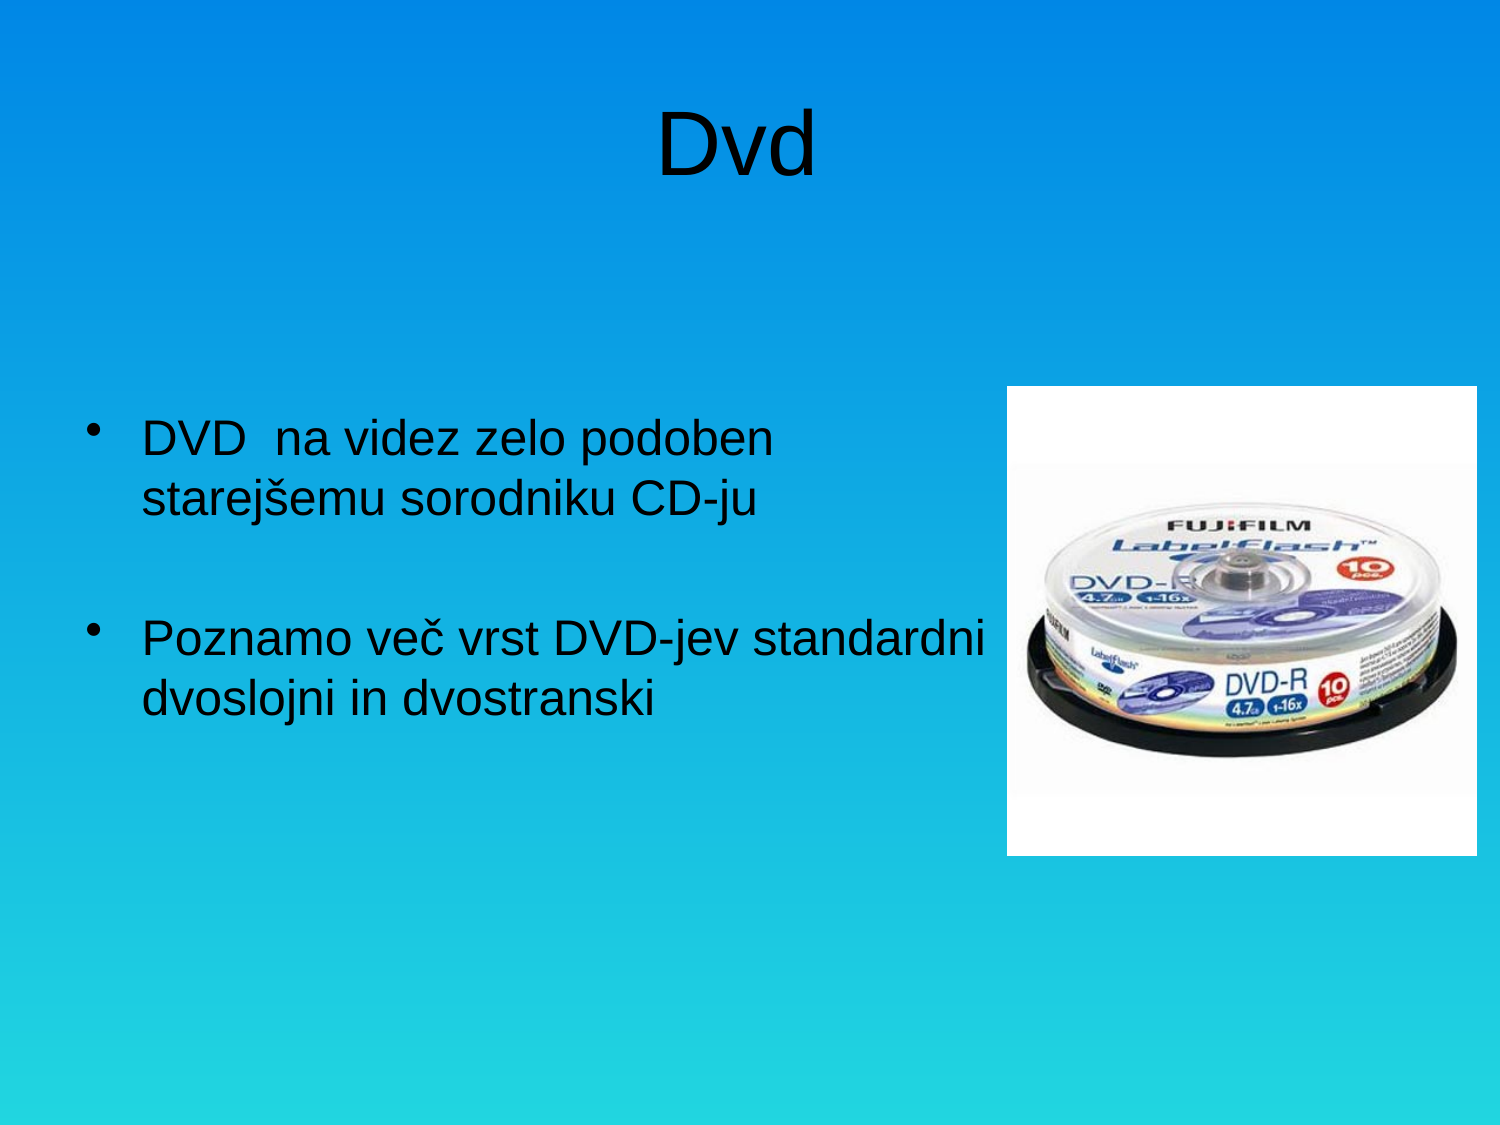

# Dvd
DVD na videz zelo podoben starejšemu sorodniku CD-ju
Poznamo več vrst DVD-jev standardni dvoslojni in dvostranski